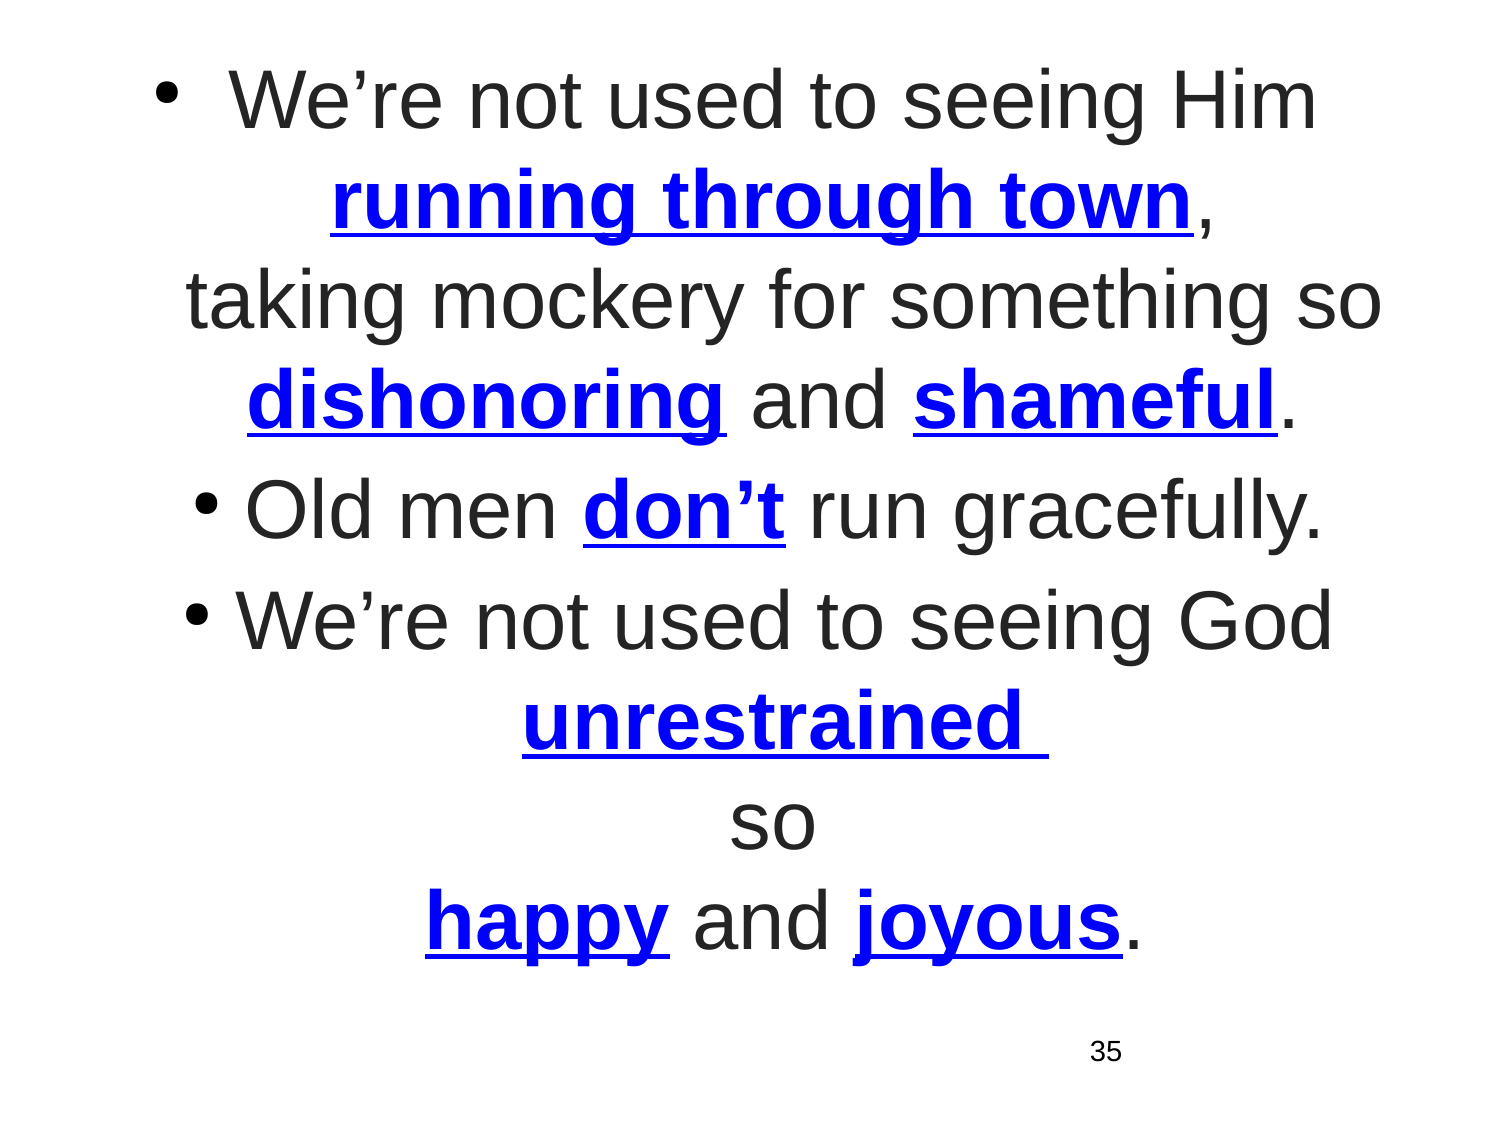

# We’re not used to seeing Him running through town, taking mockery for something so dishonoring and shameful.
Old men don’t run gracefully.
We’re not used to seeing God unrestrained
so
happy and joyous.
35